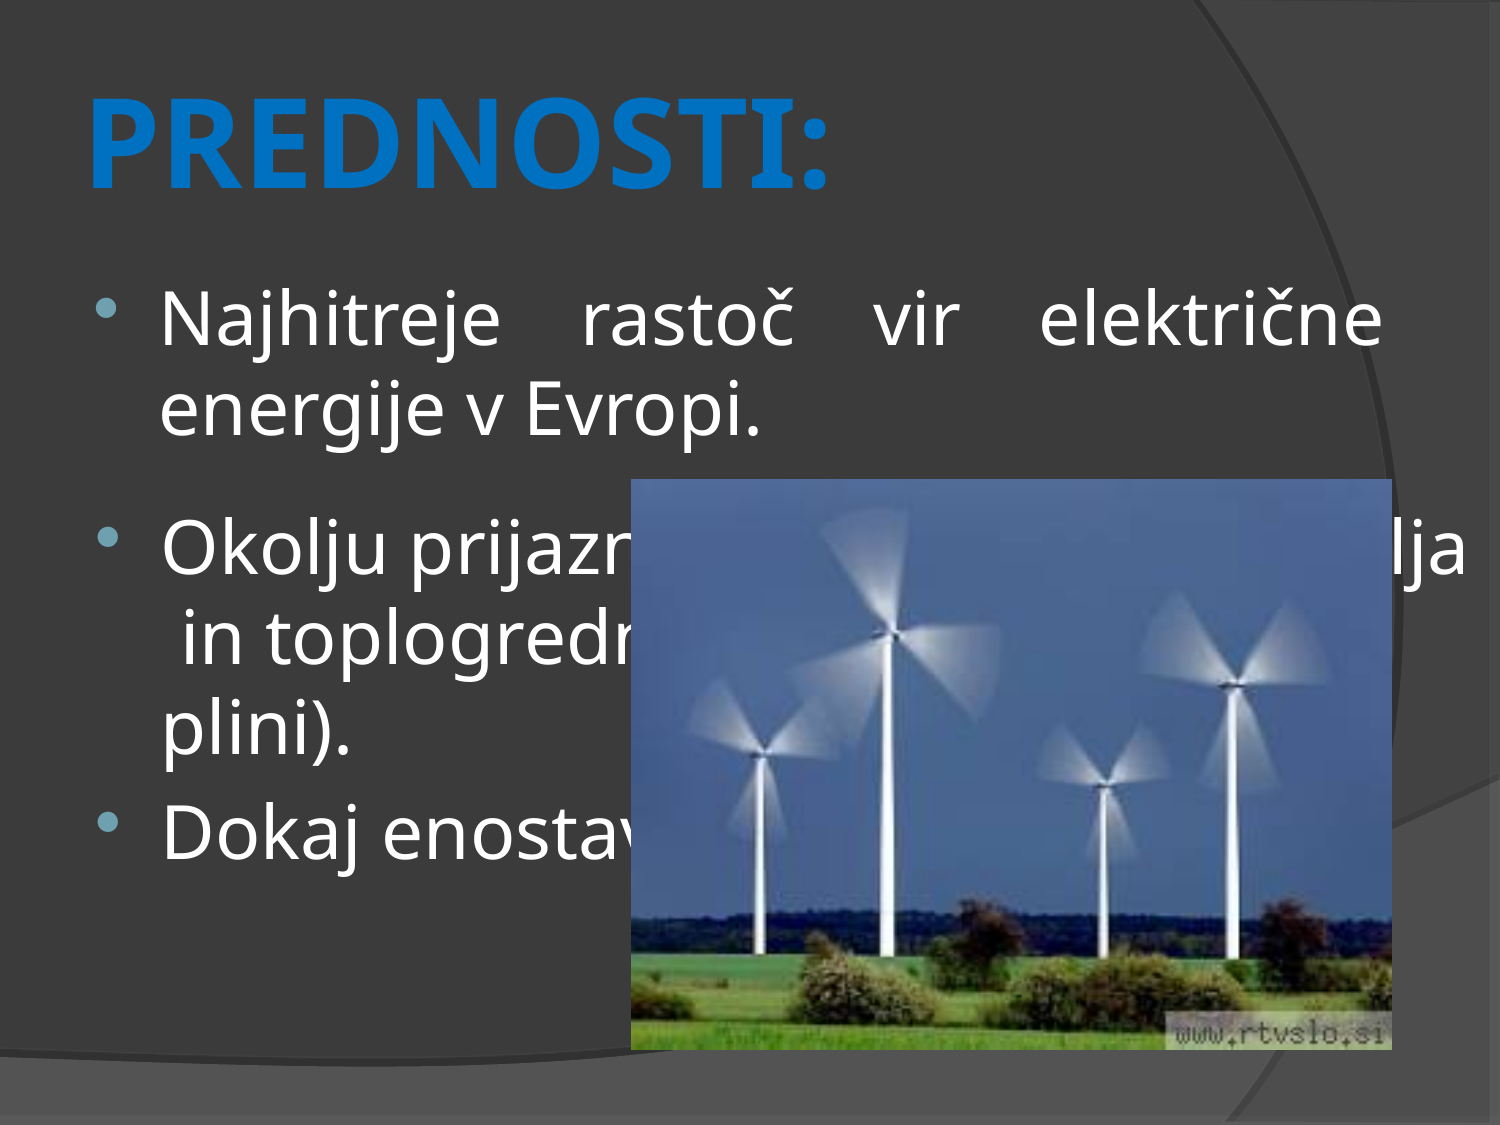

# PREDNOSTI:
Najhitreje rastoč vir električne energije v Evropi.
Okolju prijazna, ne onesnažuje okolja in toplogrednih plinov (škodljivi plini).
Dokaj enostavna izgradnja